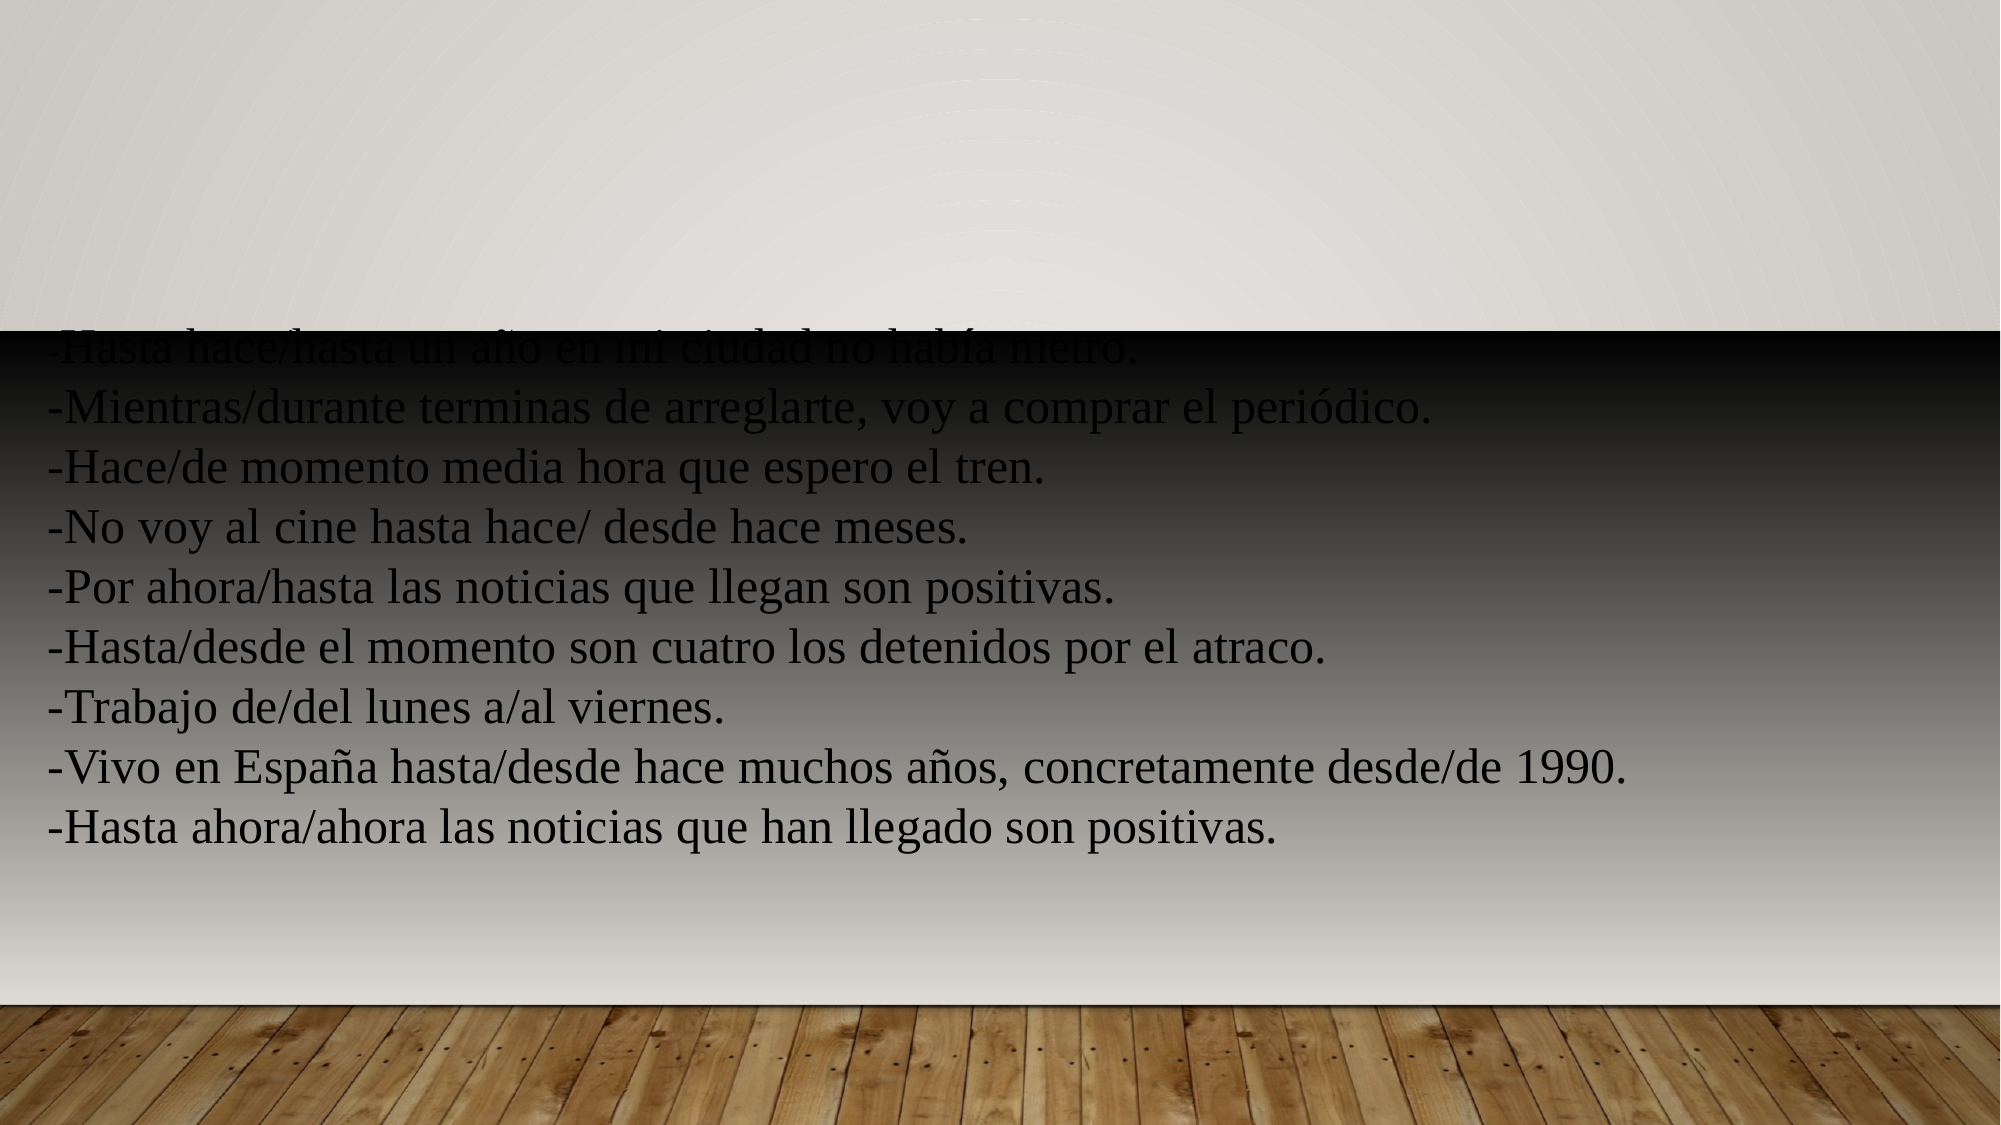

-Hasta hace/hasta un año en mi ciudad no había metro.
-Mientras/durante terminas de arreglarte, voy a comprar el periódico.
-Hace/de momento media hora que espero el tren.
-No voy al cine hasta hace/ desde hace meses.
-Por ahora/hasta las noticias que llegan son positivas.
-Hasta/desde el momento son cuatro los detenidos por el atraco.
-Trabajo de/del lunes a/al viernes.
-Vivo en España hasta/desde hace muchos años, concretamente desde/de 1990.
-Hasta ahora/ahora las noticias que han llegado son positivas.